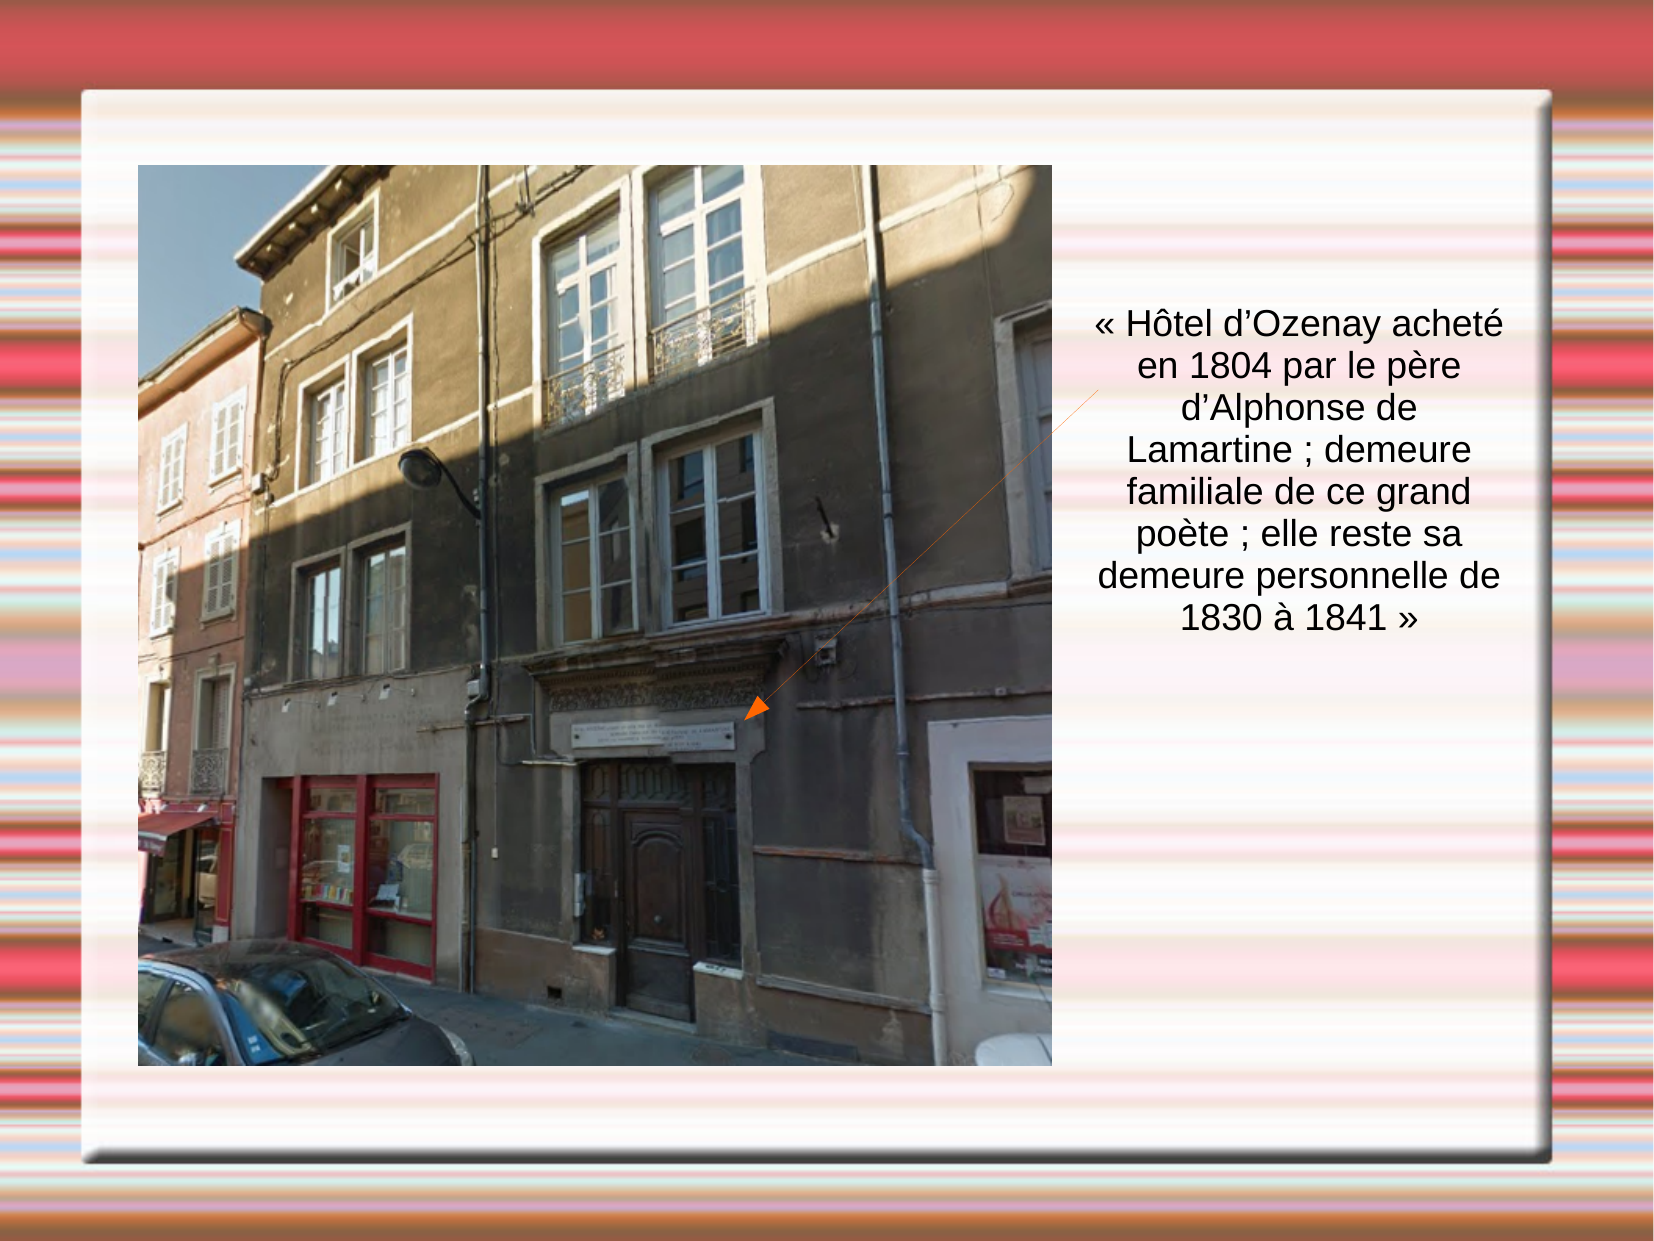

« Hôtel d’Ozenay acheté en 1804 par le père d’Alphonse de Lamartine ; demeure familiale de ce grand poète ; elle reste sa demeure personnelle de 1830 à 1841 »